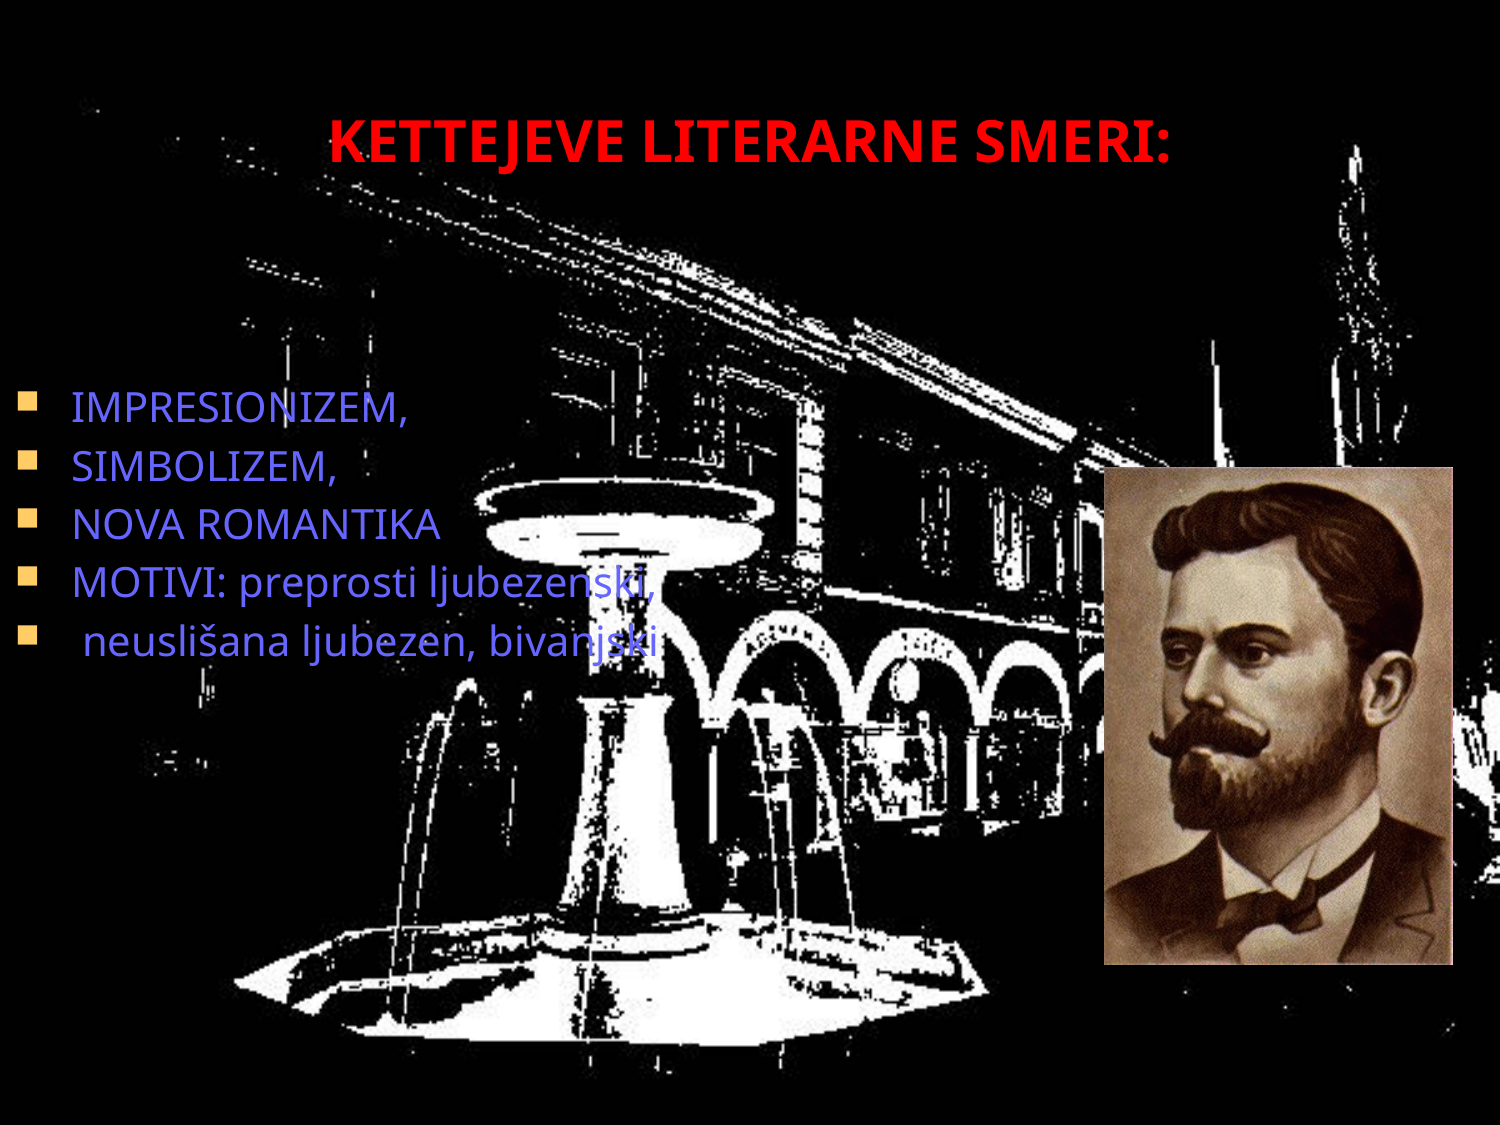

# KETTEJEVE LITERARNE SMERI:
IMPRESIONIZEM,
SIMBOLIZEM,
NOVA ROMANTIKA
MOTIVI: preprosti ljubezenski,
 neuslišana ljubezen, bivanjski